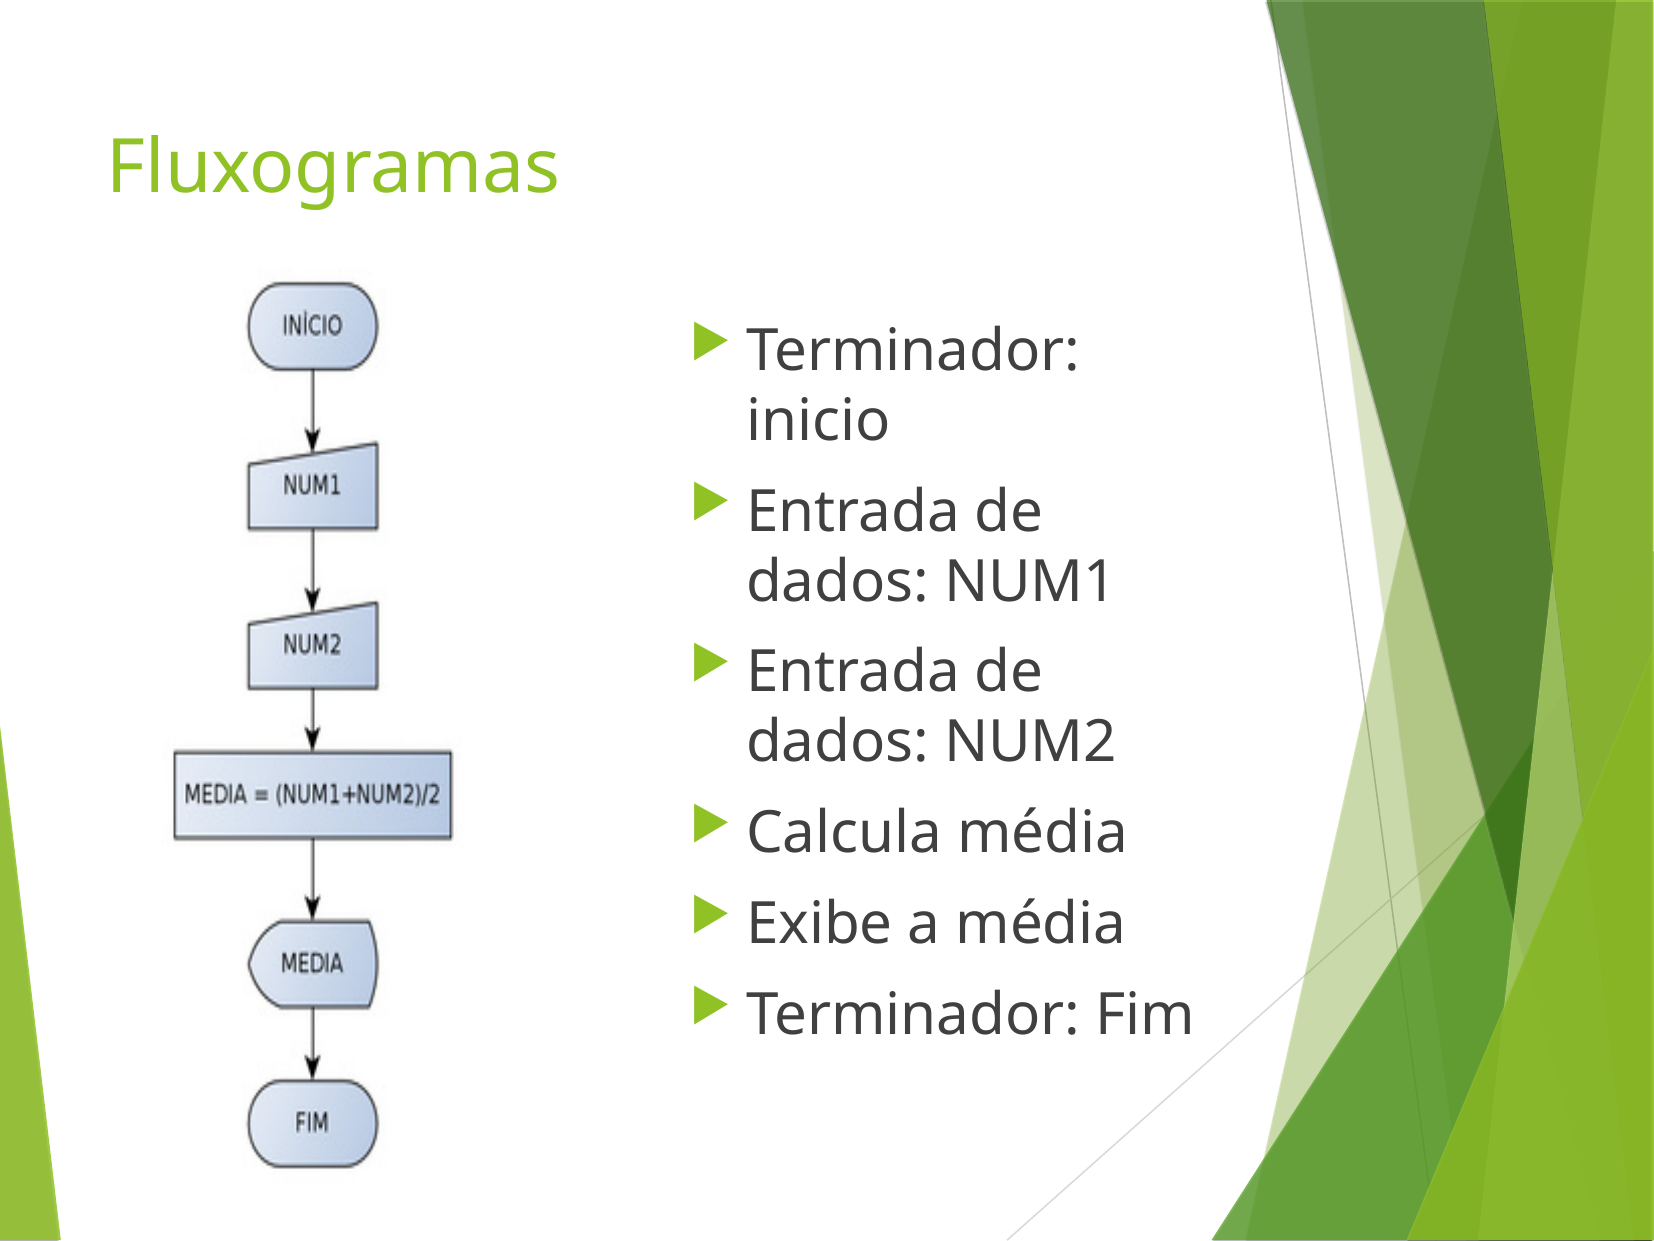

# Fluxogramas
Terminador: inicio
Entrada de dados: NUM1
Entrada de dados: NUM2
Calcula média
Exibe a média
Terminador: Fim